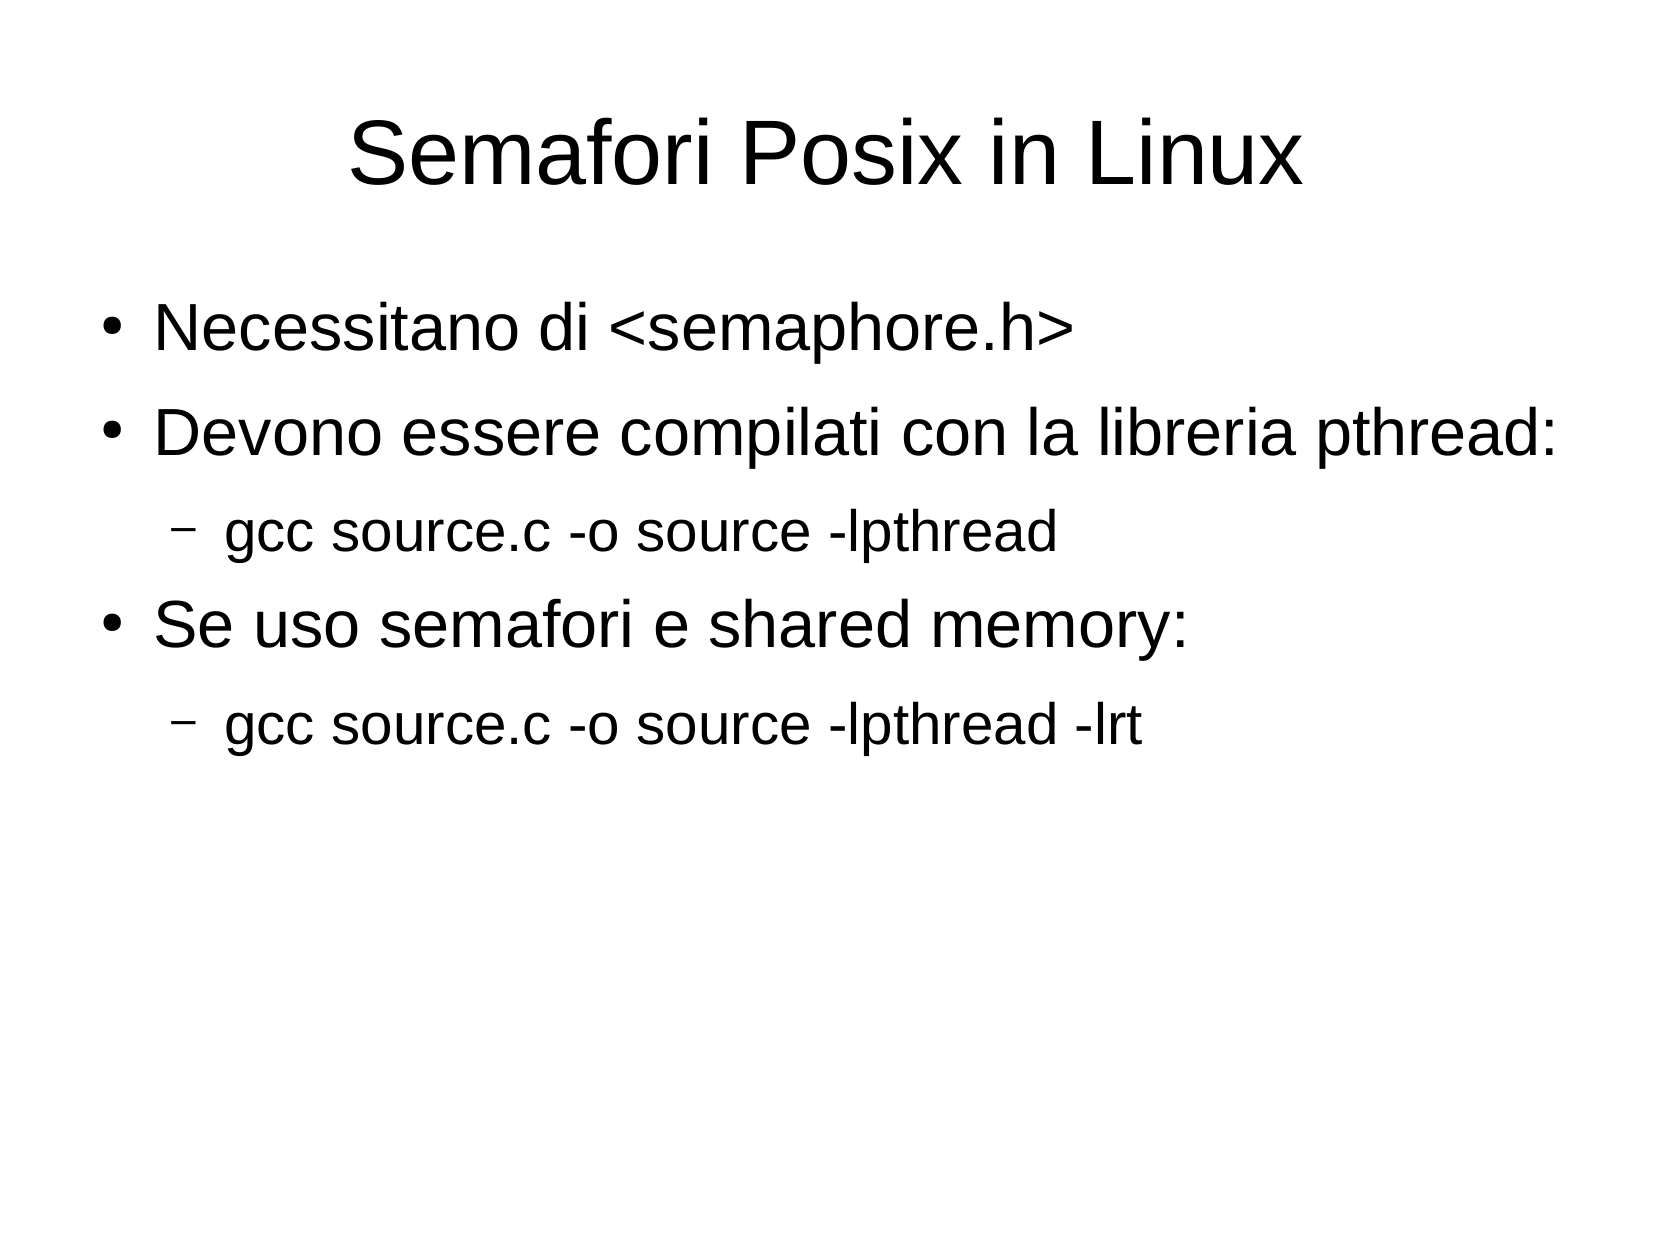

# Semafori Posix in Linux
Necessitano di <semaphore.h>
Devono essere compilati con la libreria pthread:
gcc source.c -o source -lpthread
Se uso semafori e shared memory:
gcc source.c -o source -lpthread -lrt